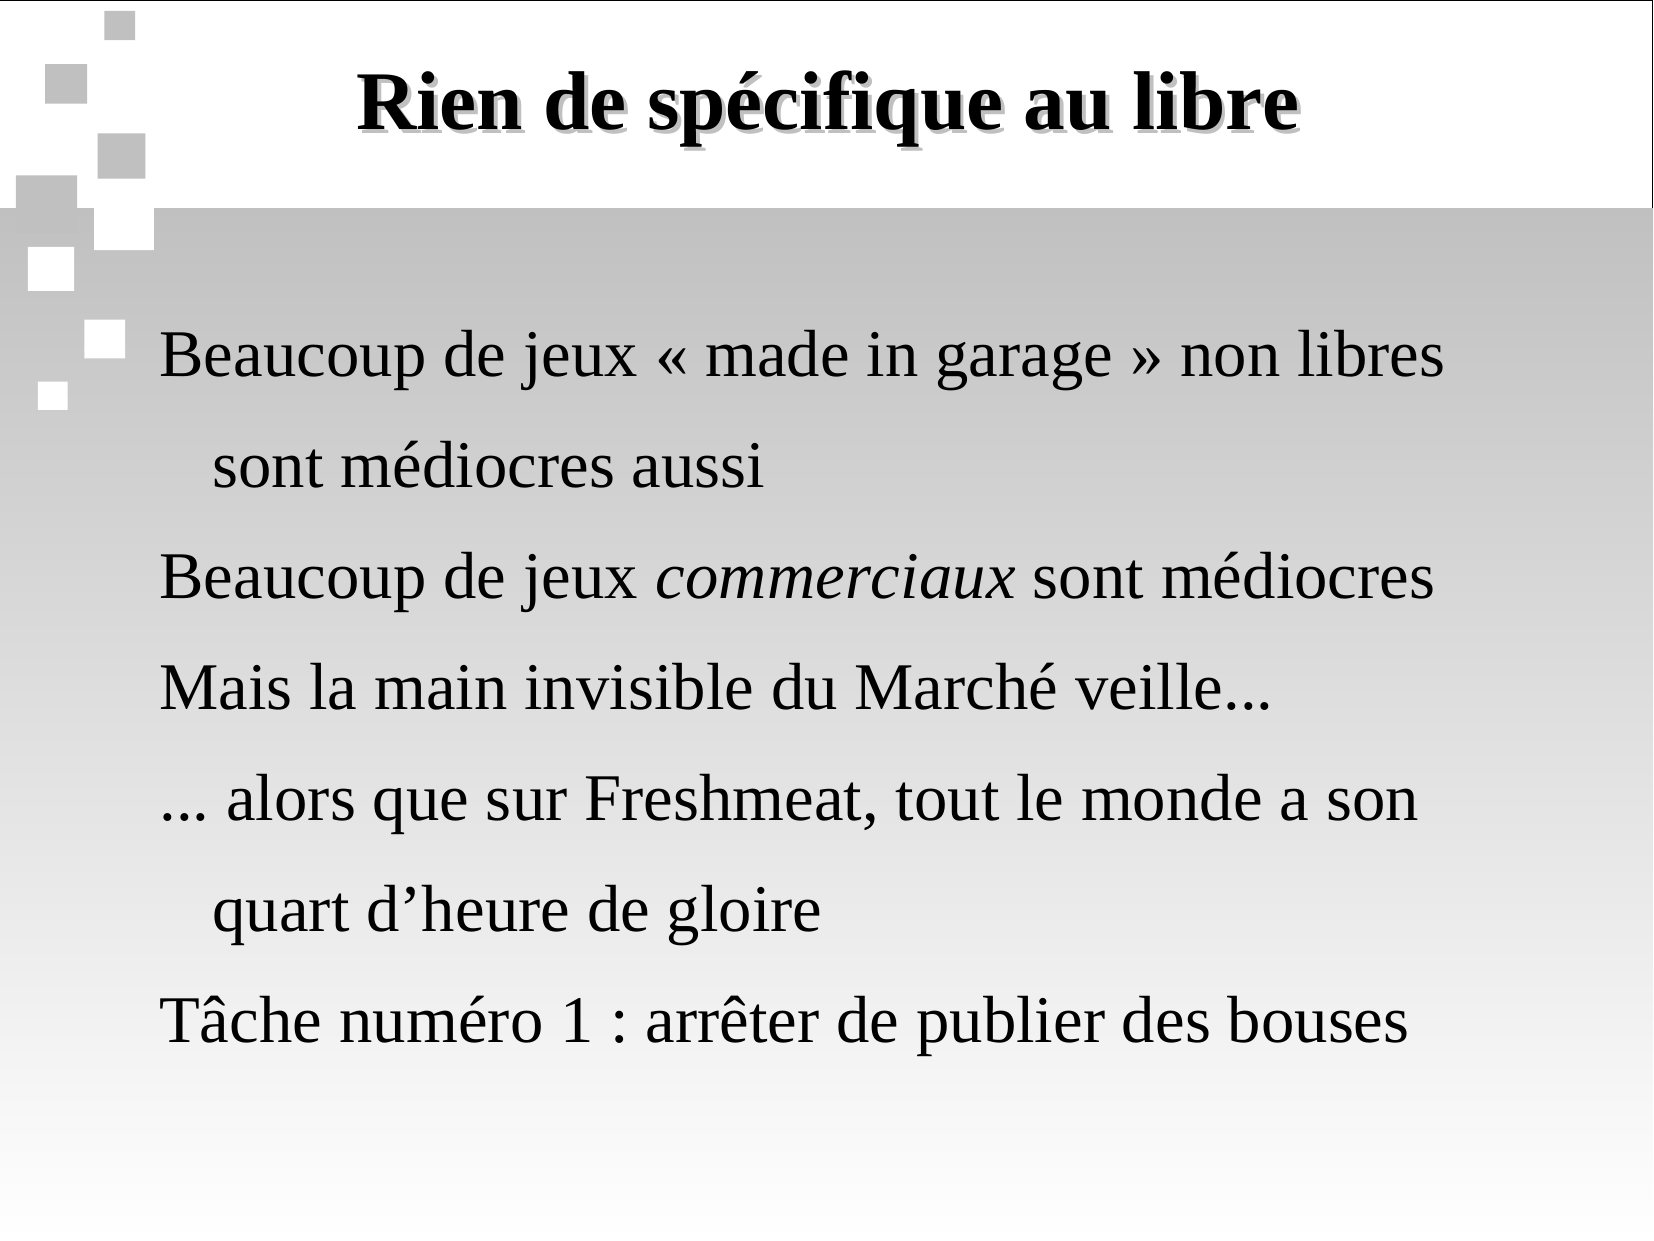

# Rien de spécifique au libre
Beaucoup de jeux « made in garage » non libres sont médiocres aussi
Beaucoup de jeux commerciaux sont médiocres
Mais la main invisible du Marché veille...
... alors que sur Freshmeat, tout le monde a son quart d’heure de gloire
Tâche numéro 1 : arrêter de publier des bouses